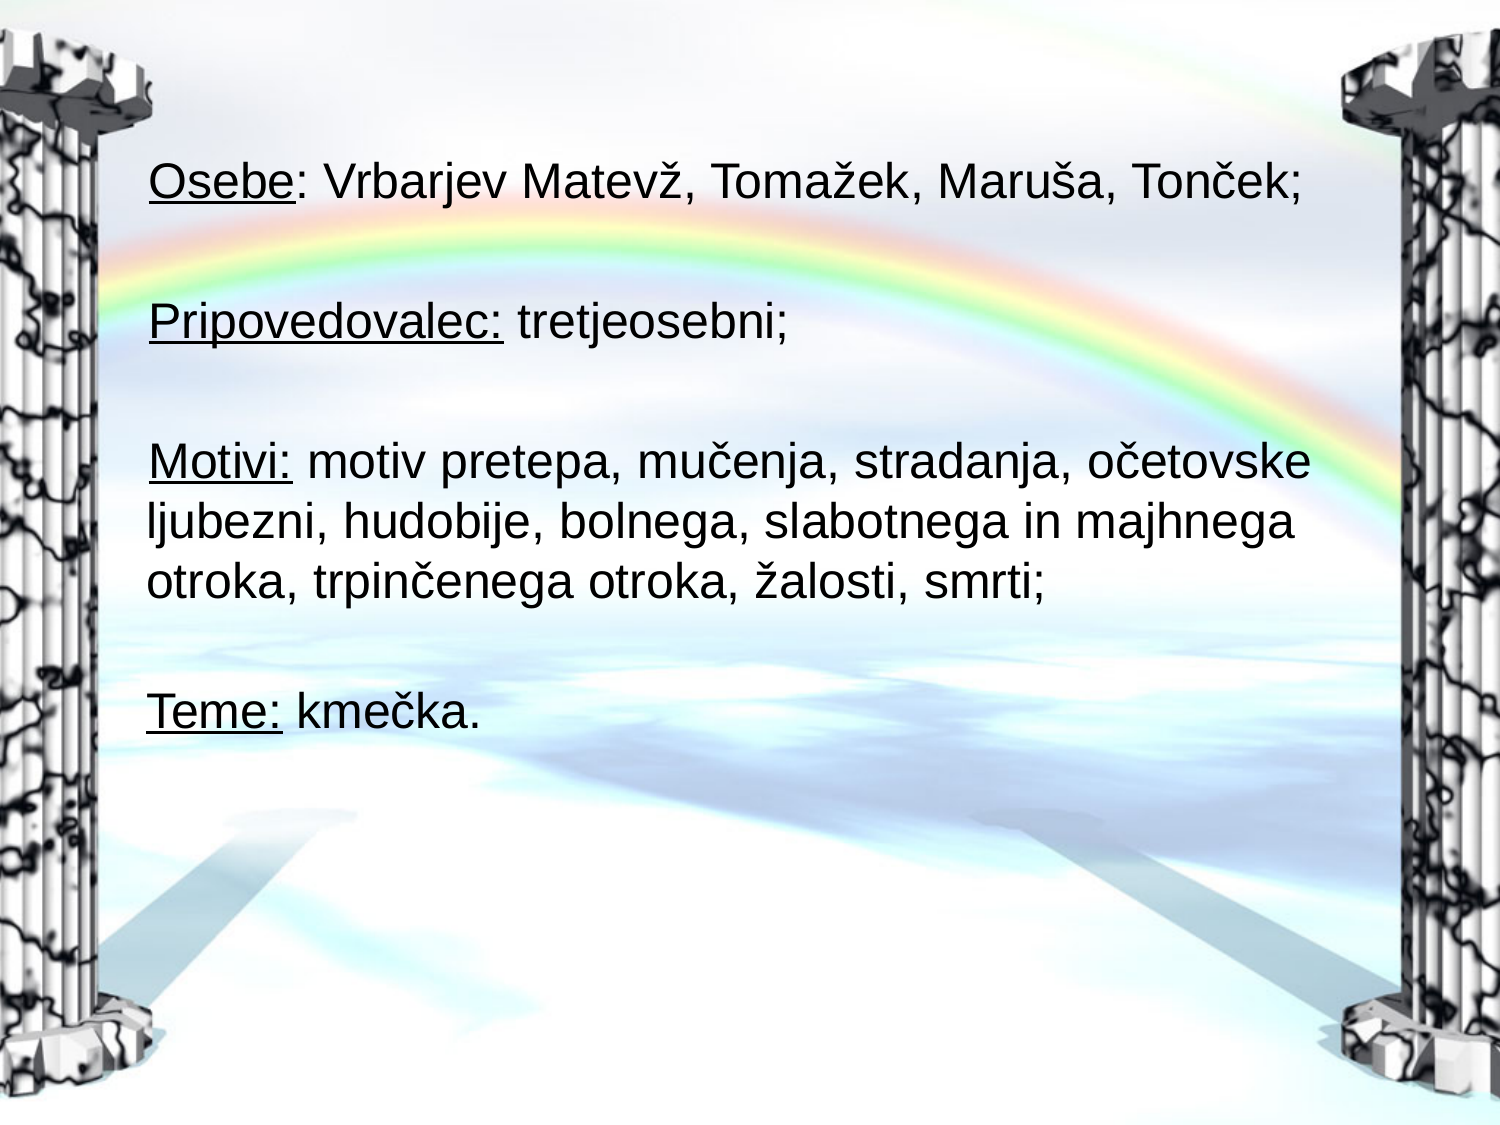

# Osebe: Vrbarjev Matevž, Tomažek, Maruša, Tonček;
Pripovedovalec: tretjeosebni;
Motivi: motiv pretepa, mučenja, stradanja, očetovske ljubezni, hudobije, bolnega, slabotnega in majhnega otroka, trpinčenega otroka, žalosti, smrti;
Teme: kmečka.